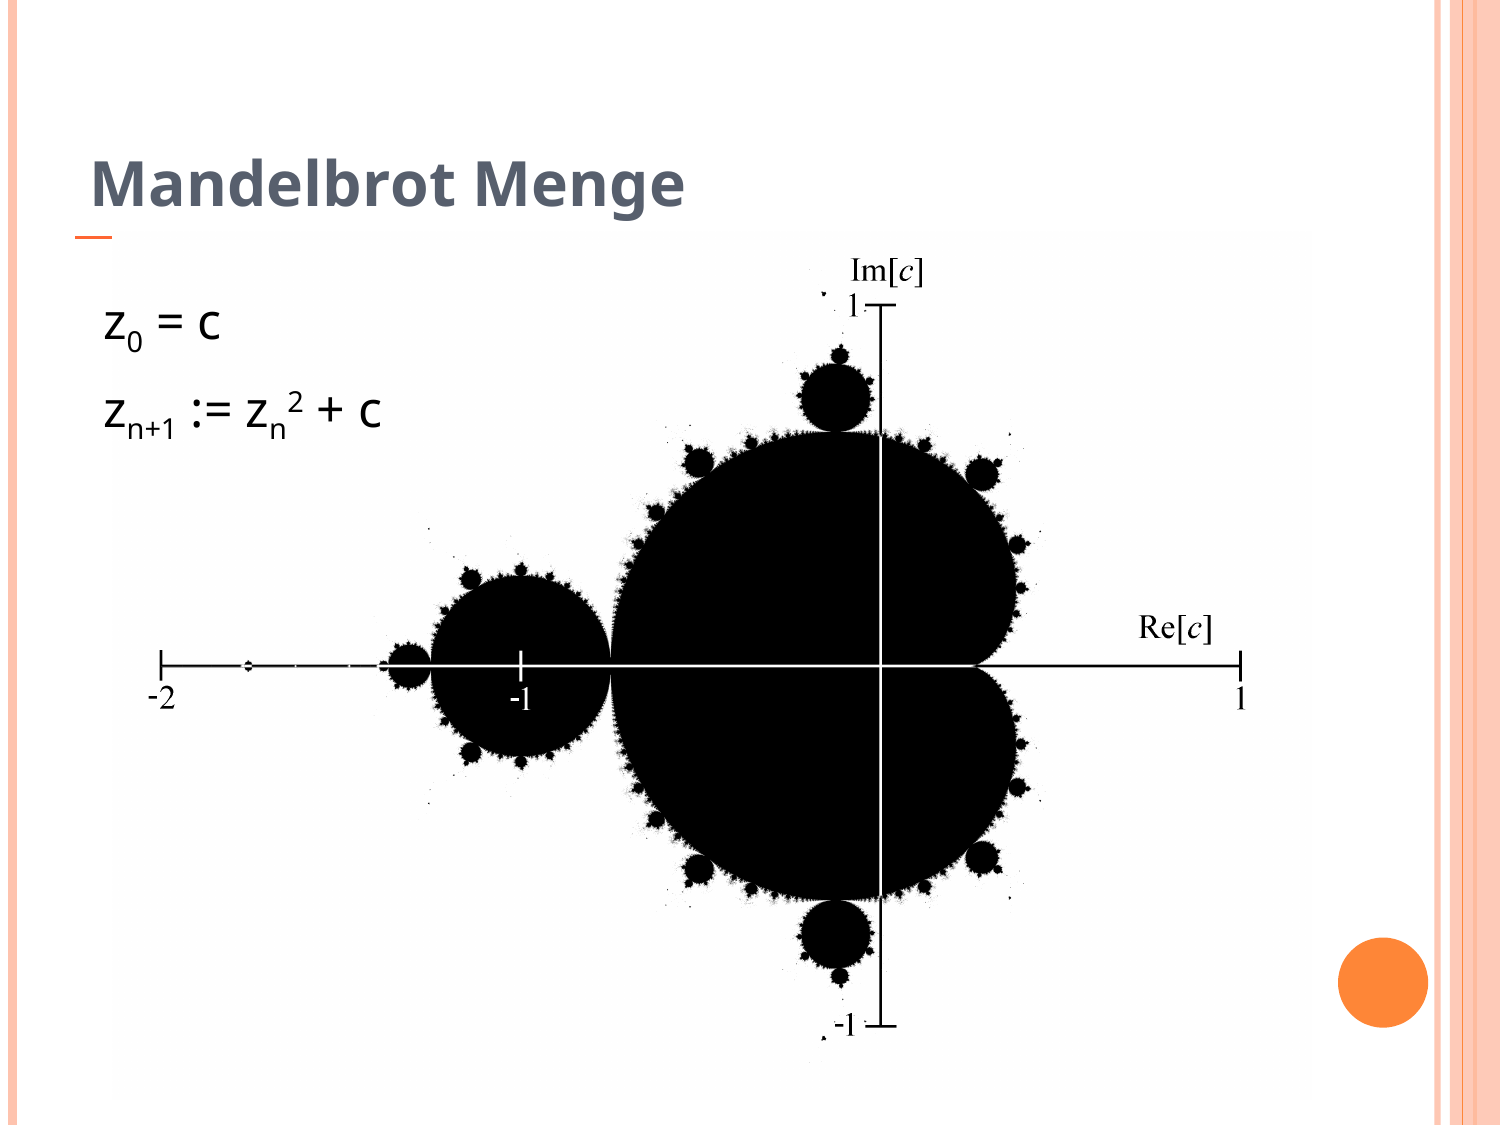

# Mandelbrot Menge
z0 = c
zn+1 := zn2 + c